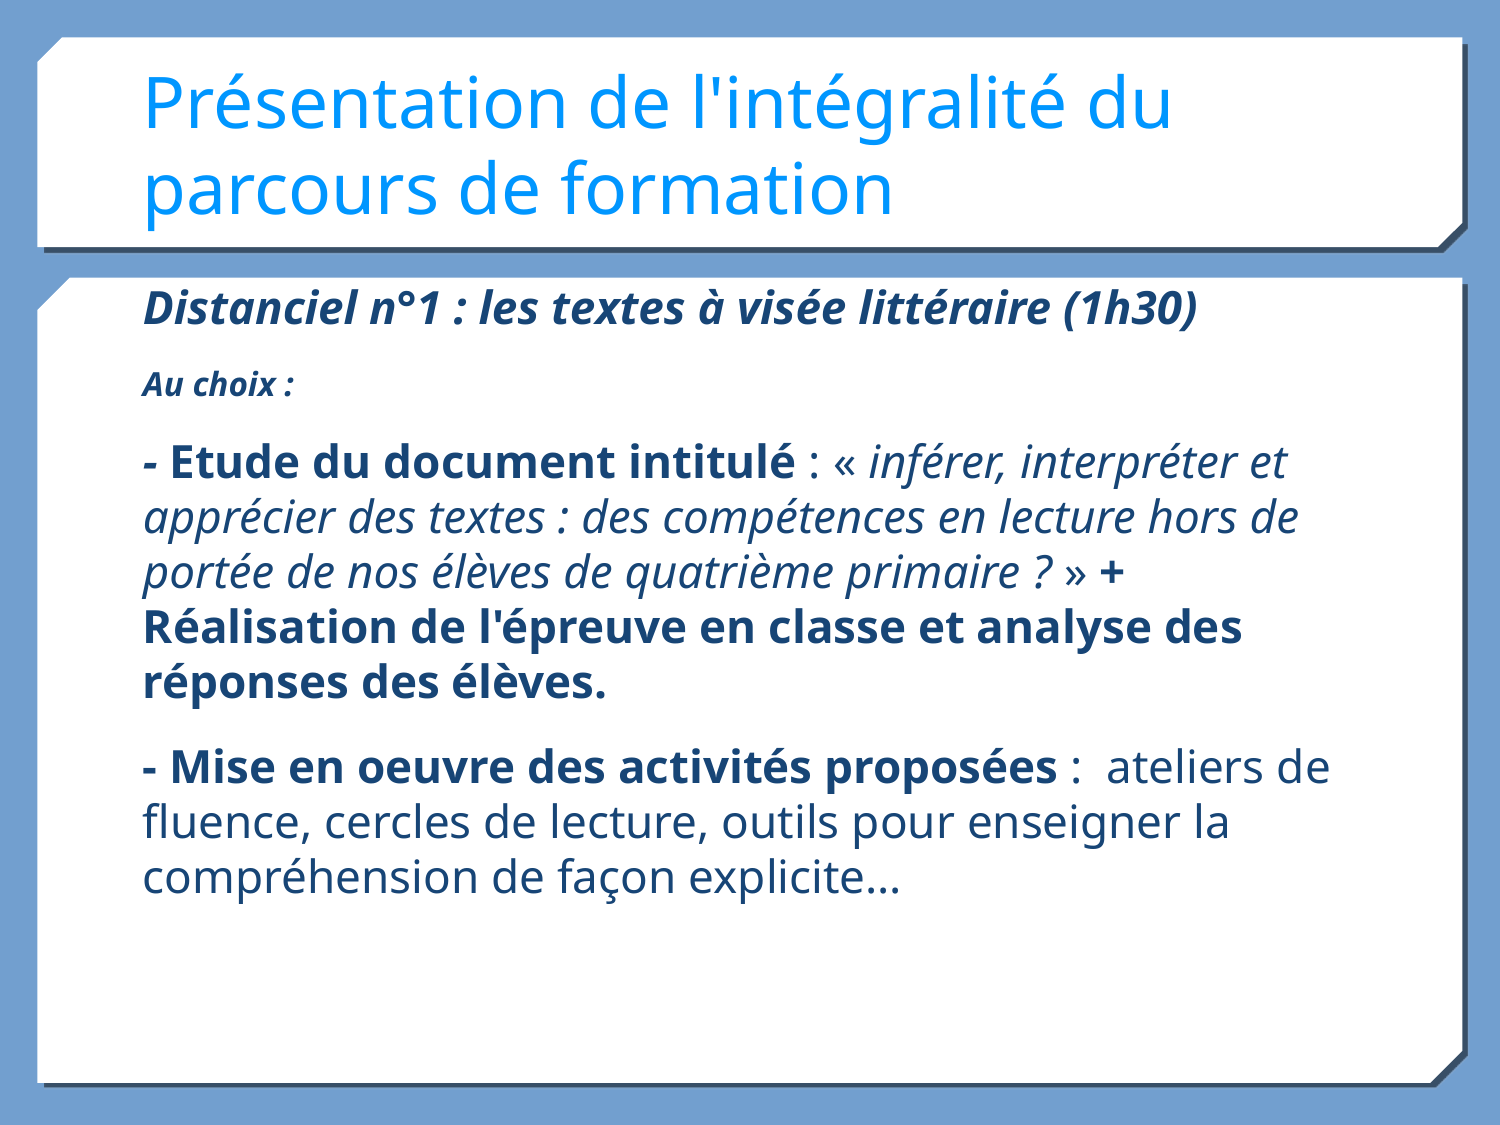

# Présentation de l'intégralité du parcours de formation
Distanciel n°1 : les textes à visée littéraire (1h30)
Au choix :
- Etude du document intitulé : « inférer, interpréter et apprécier des textes : des compétences en lecture hors de portée de nos élèves de quatrième primaire ? » + Réalisation de l'épreuve en classe et analyse des réponses des élèves.
- Mise en oeuvre des activités proposées : ateliers de fluence, cercles de lecture, outils pour enseigner la compréhension de façon explicite...